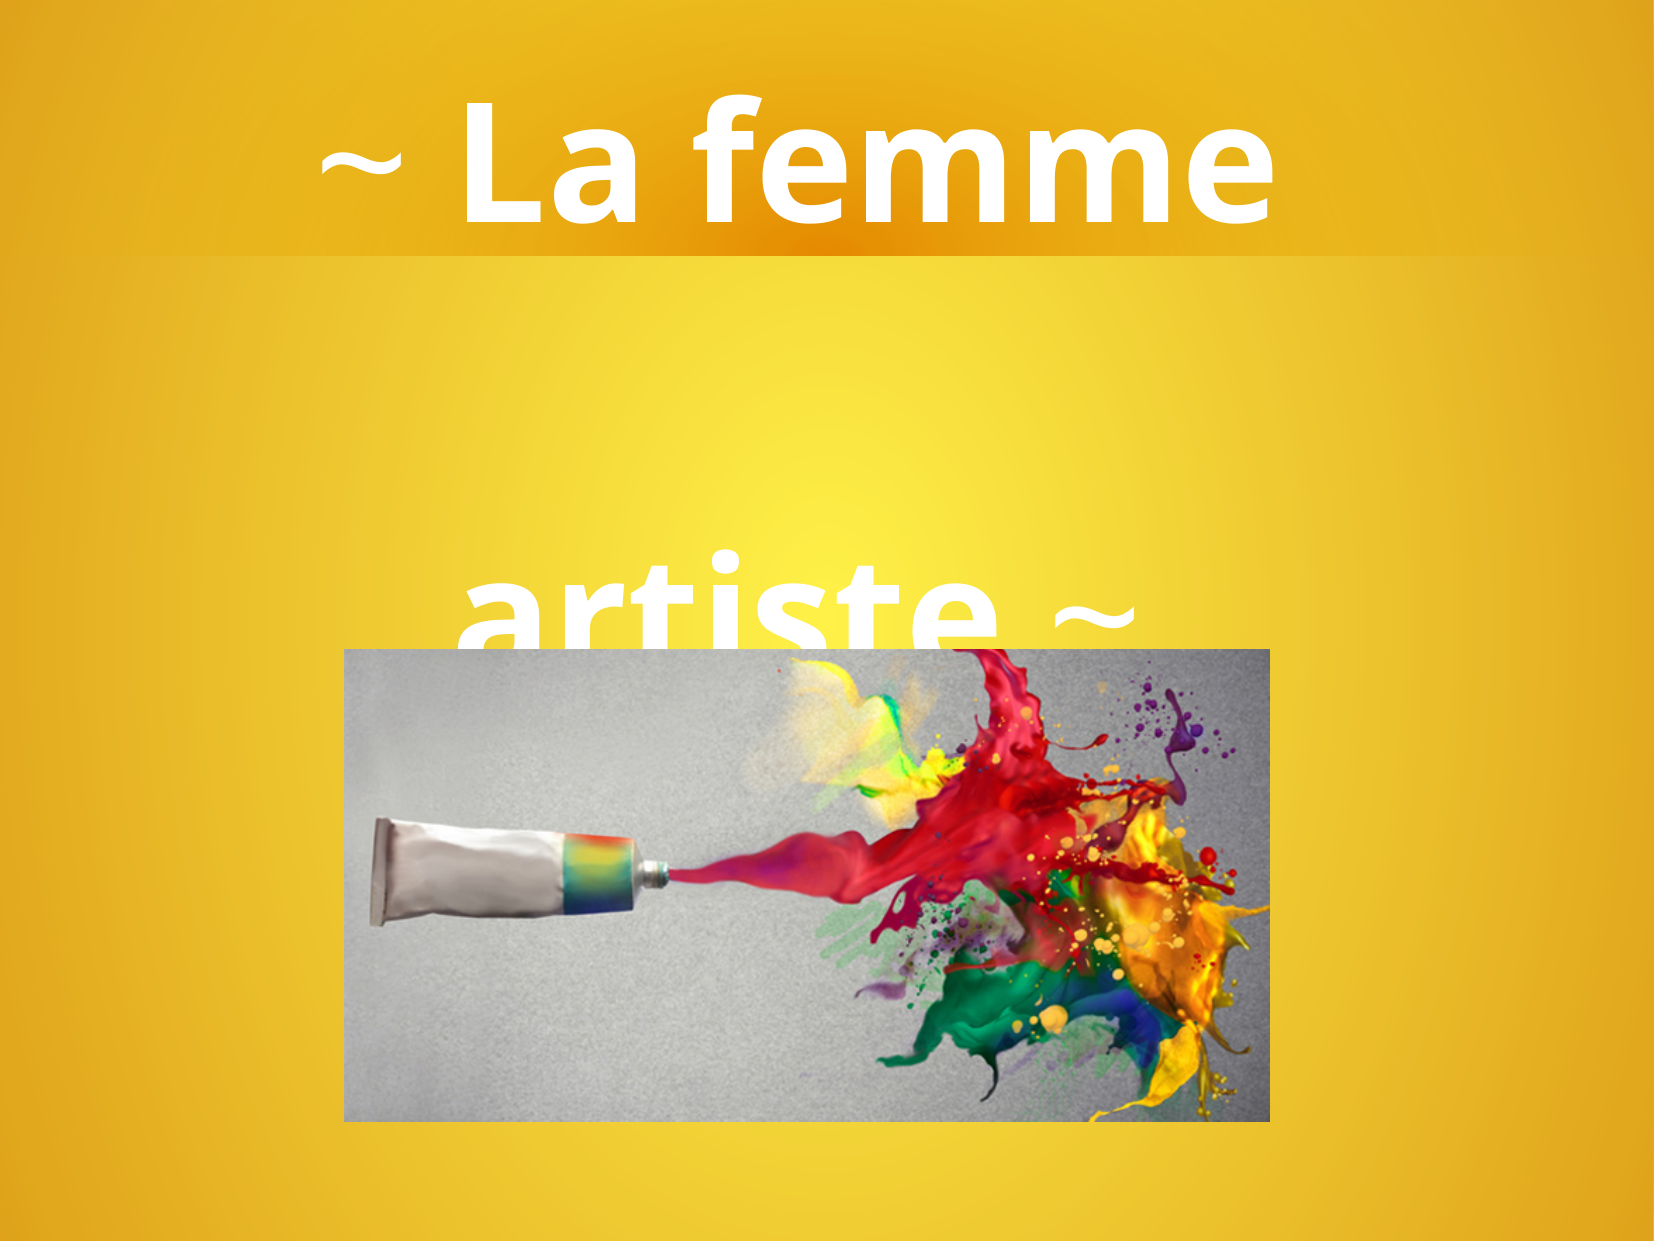

# ~ La femme artiste ~ CLAIRE TABOURET